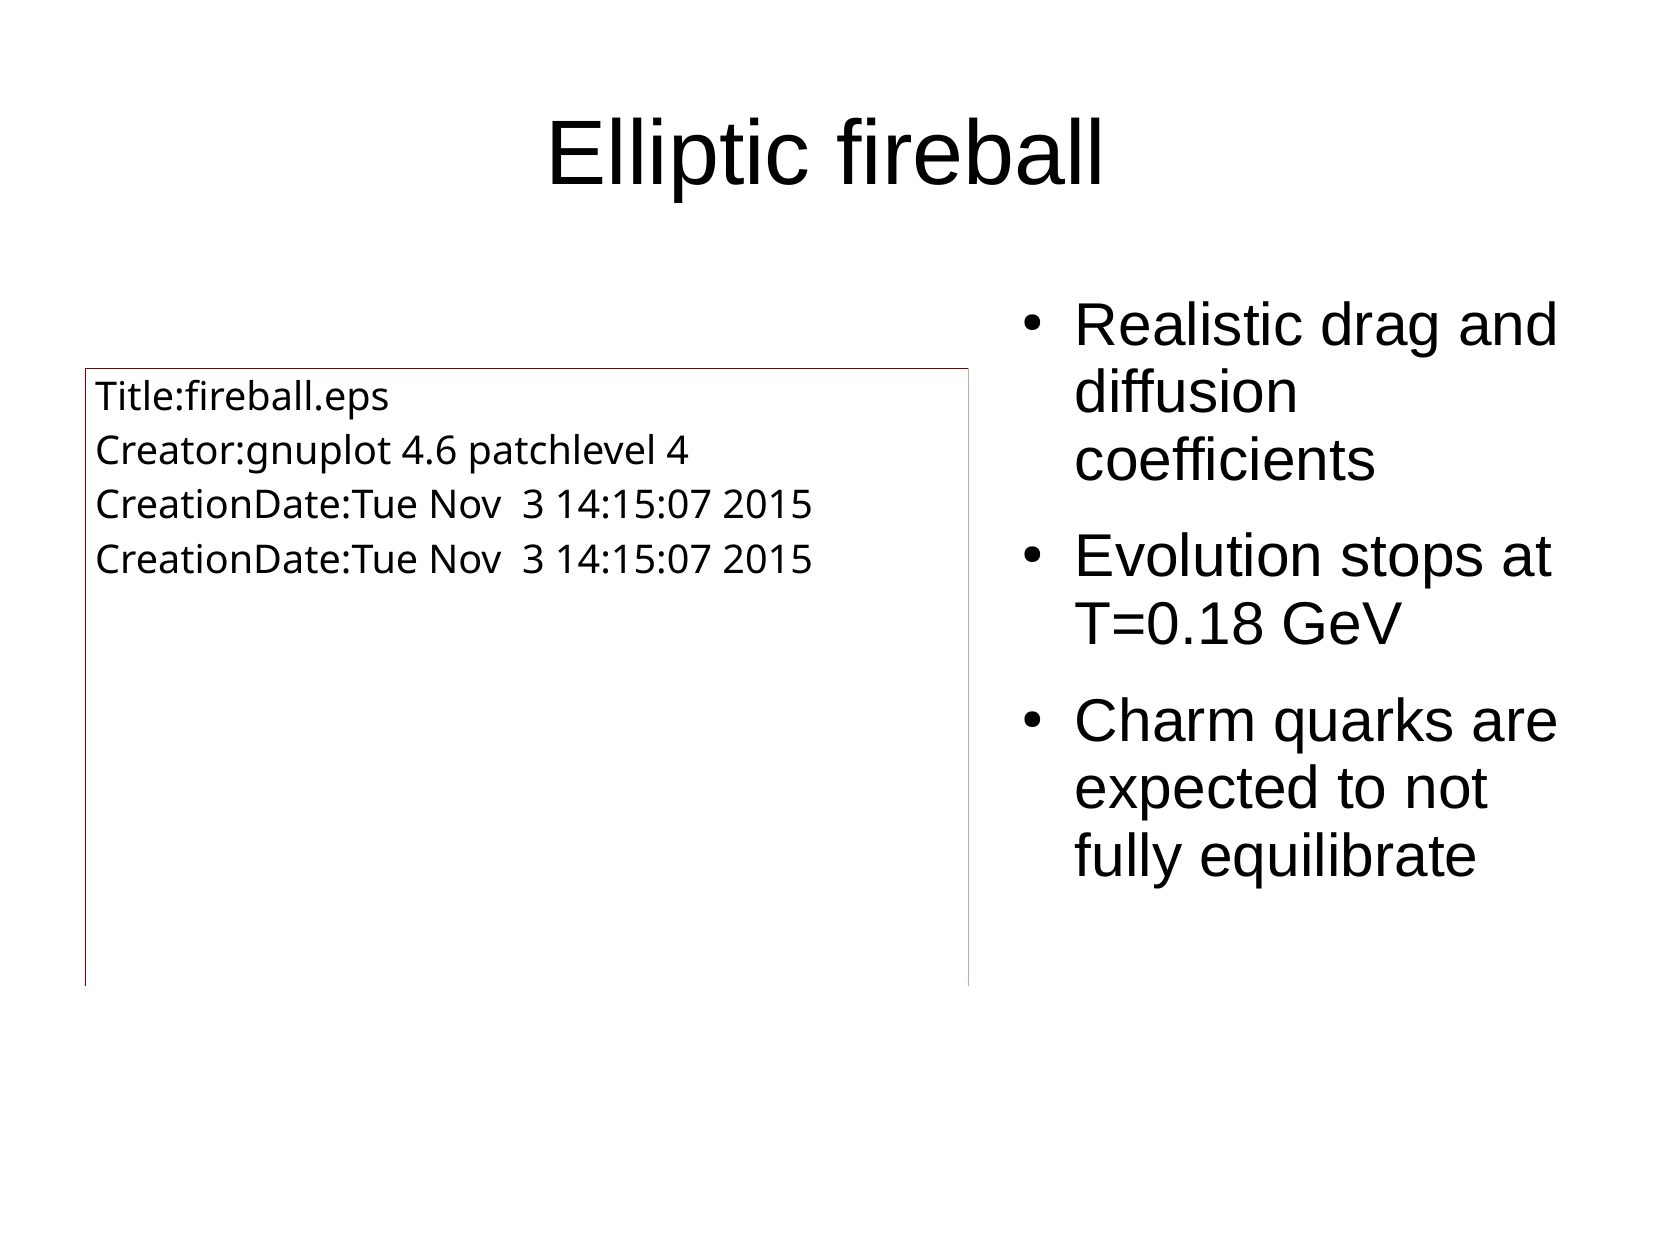

# Elliptic fireball
Realistic drag and diffusion coefficients
Evolution stops at T=0.18 GeV
Charm quarks are expected to not fully equilibrate